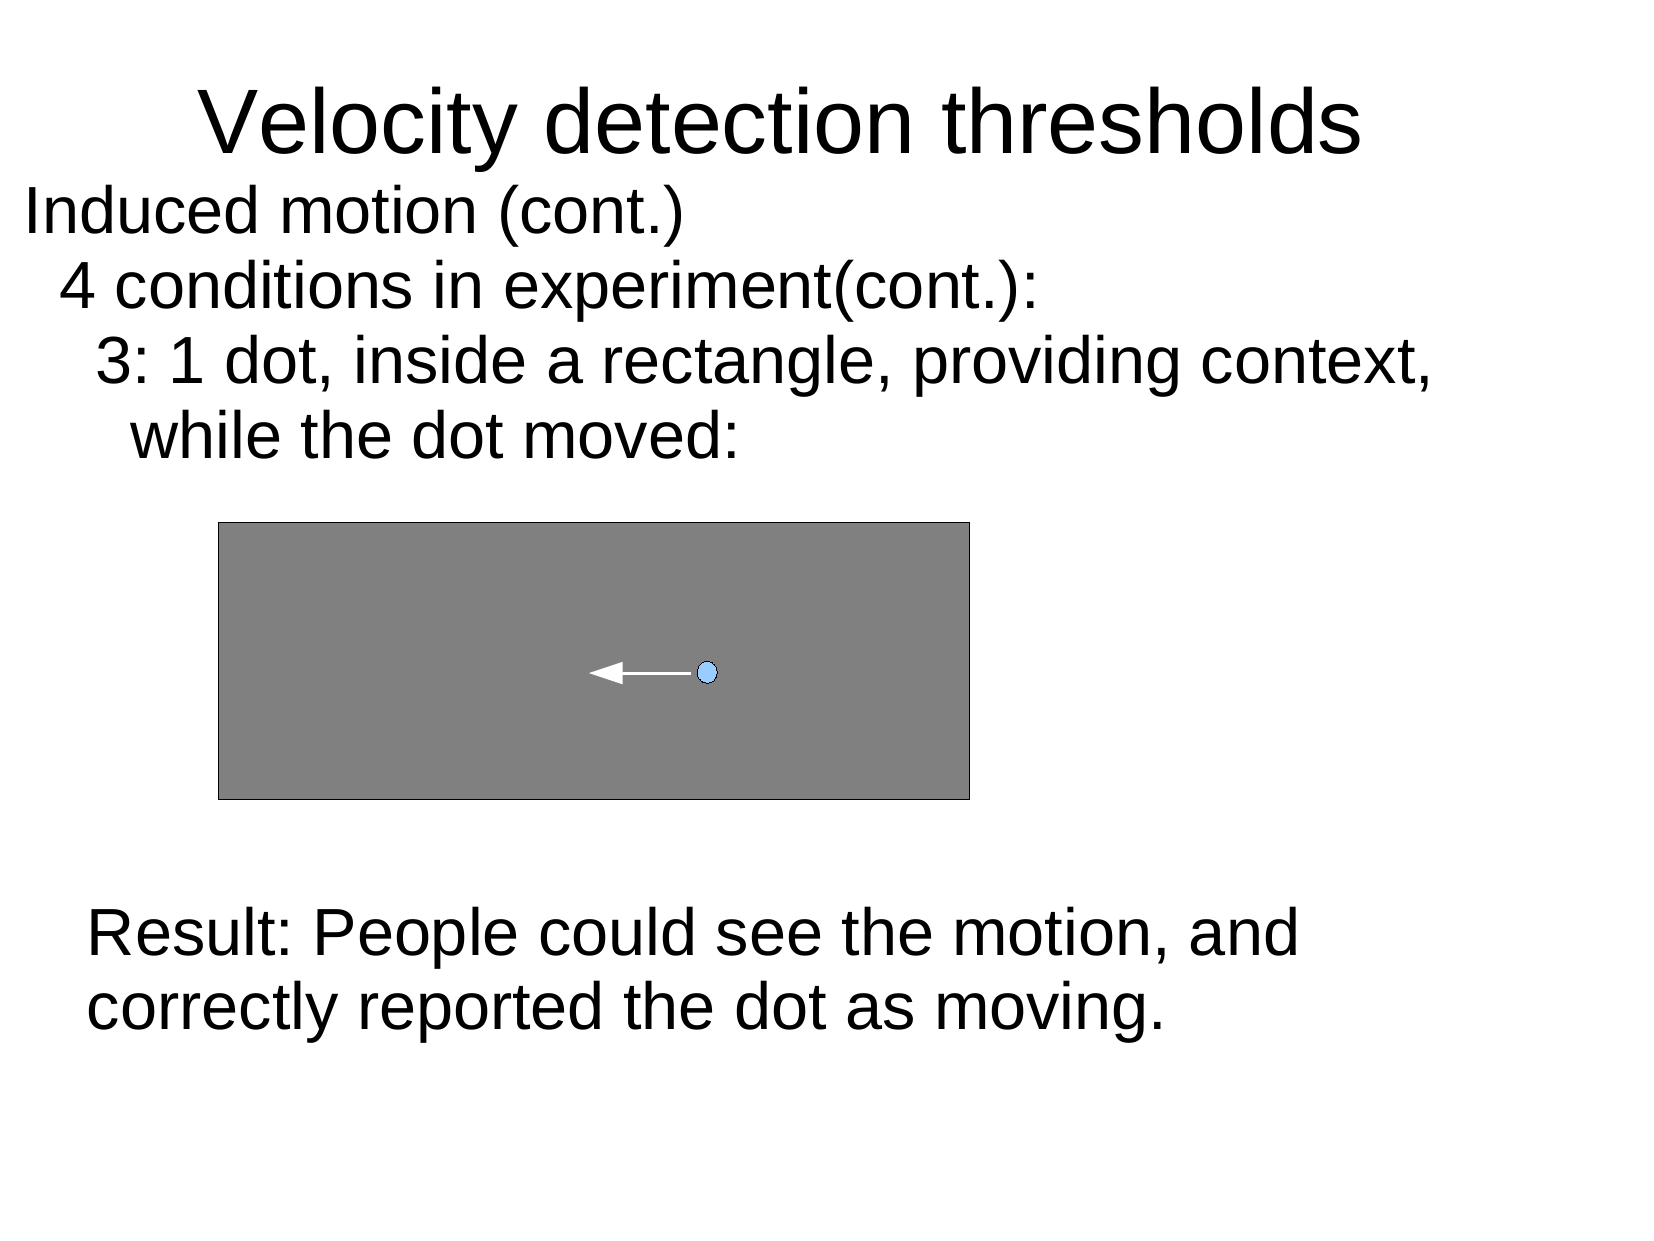

Induced motion (cont.)
4 conditions in experiment(cont.):
3: 1 dot, inside a rectangle, providing context, while the dot moved:
# Velocity detection thresholds
Result: People could see the motion, and correctly reported the dot as moving.